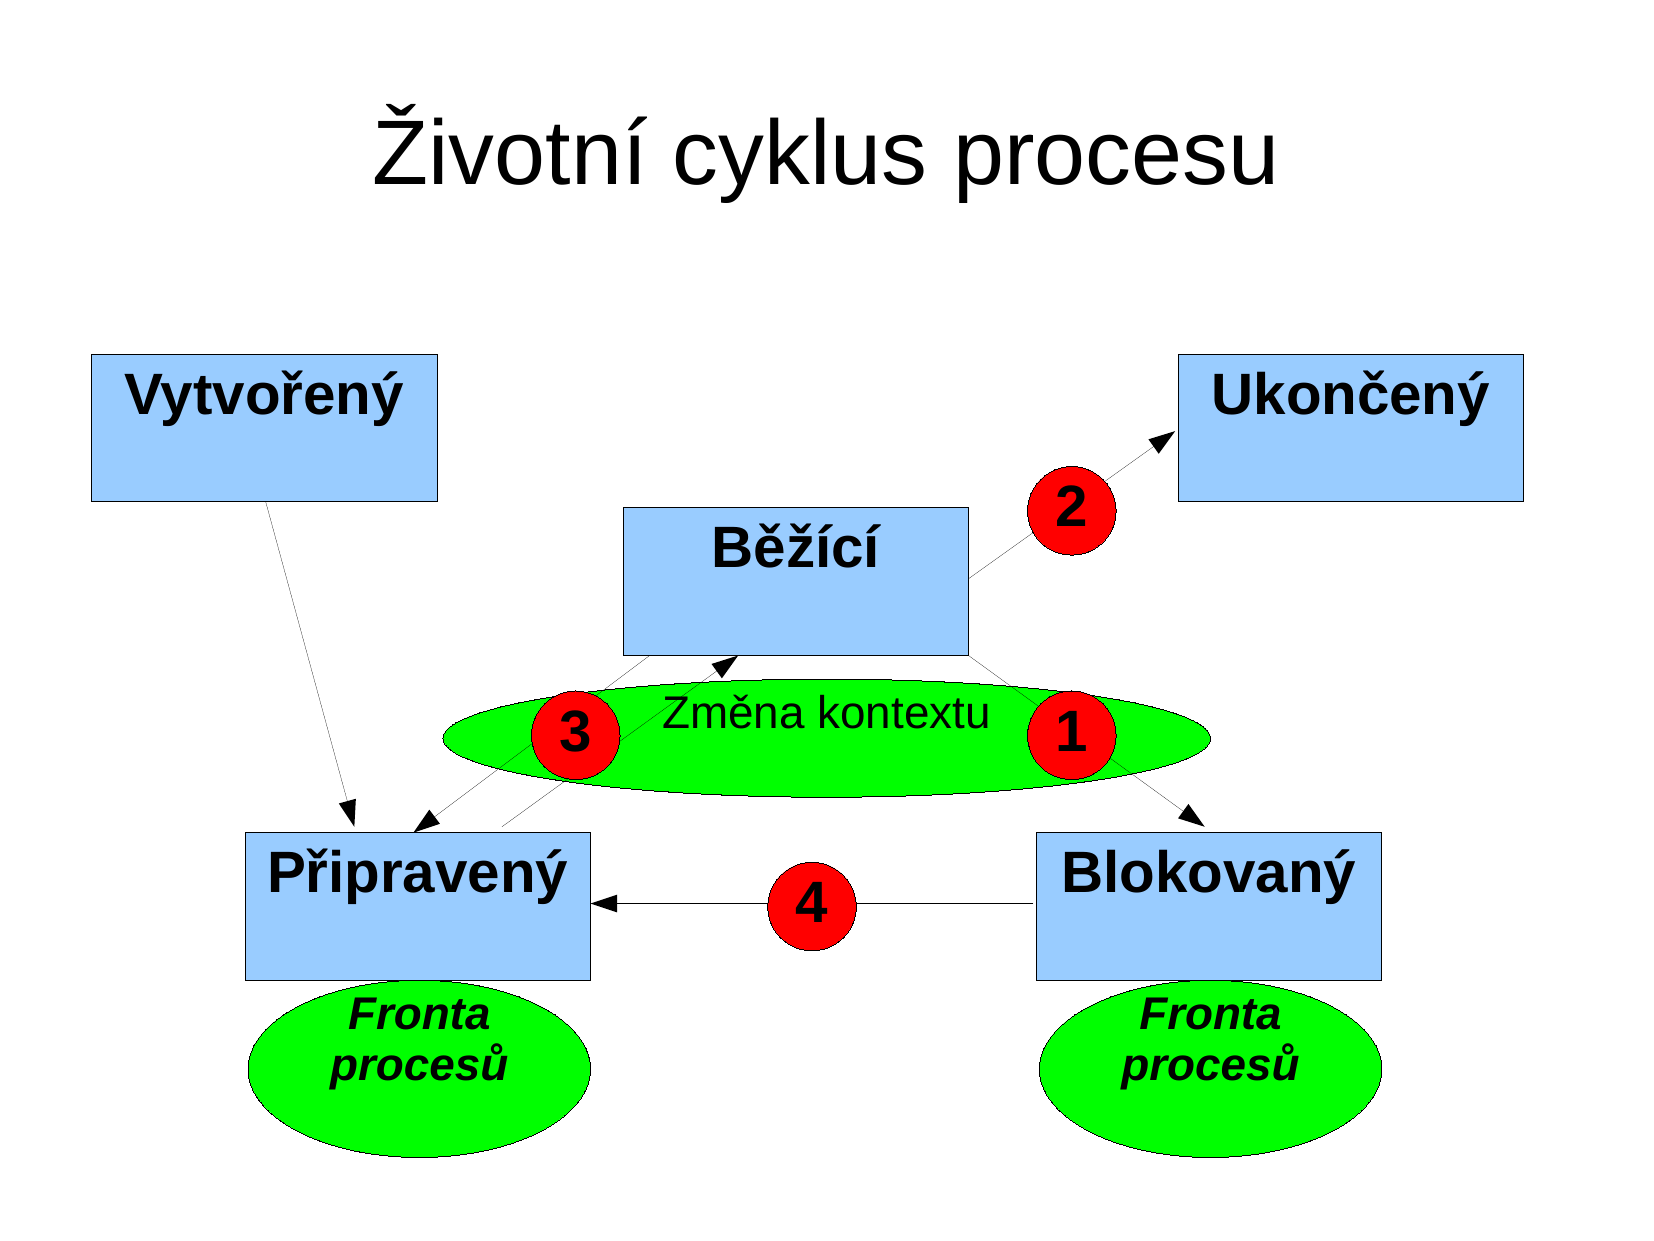

# Životní cyklus procesu
Vytvořený
Ukončený
2
Běžící
Změna kontextu
3
1
Připravený
Blokovaný
4
Fronta
procesů
Fronta
procesů